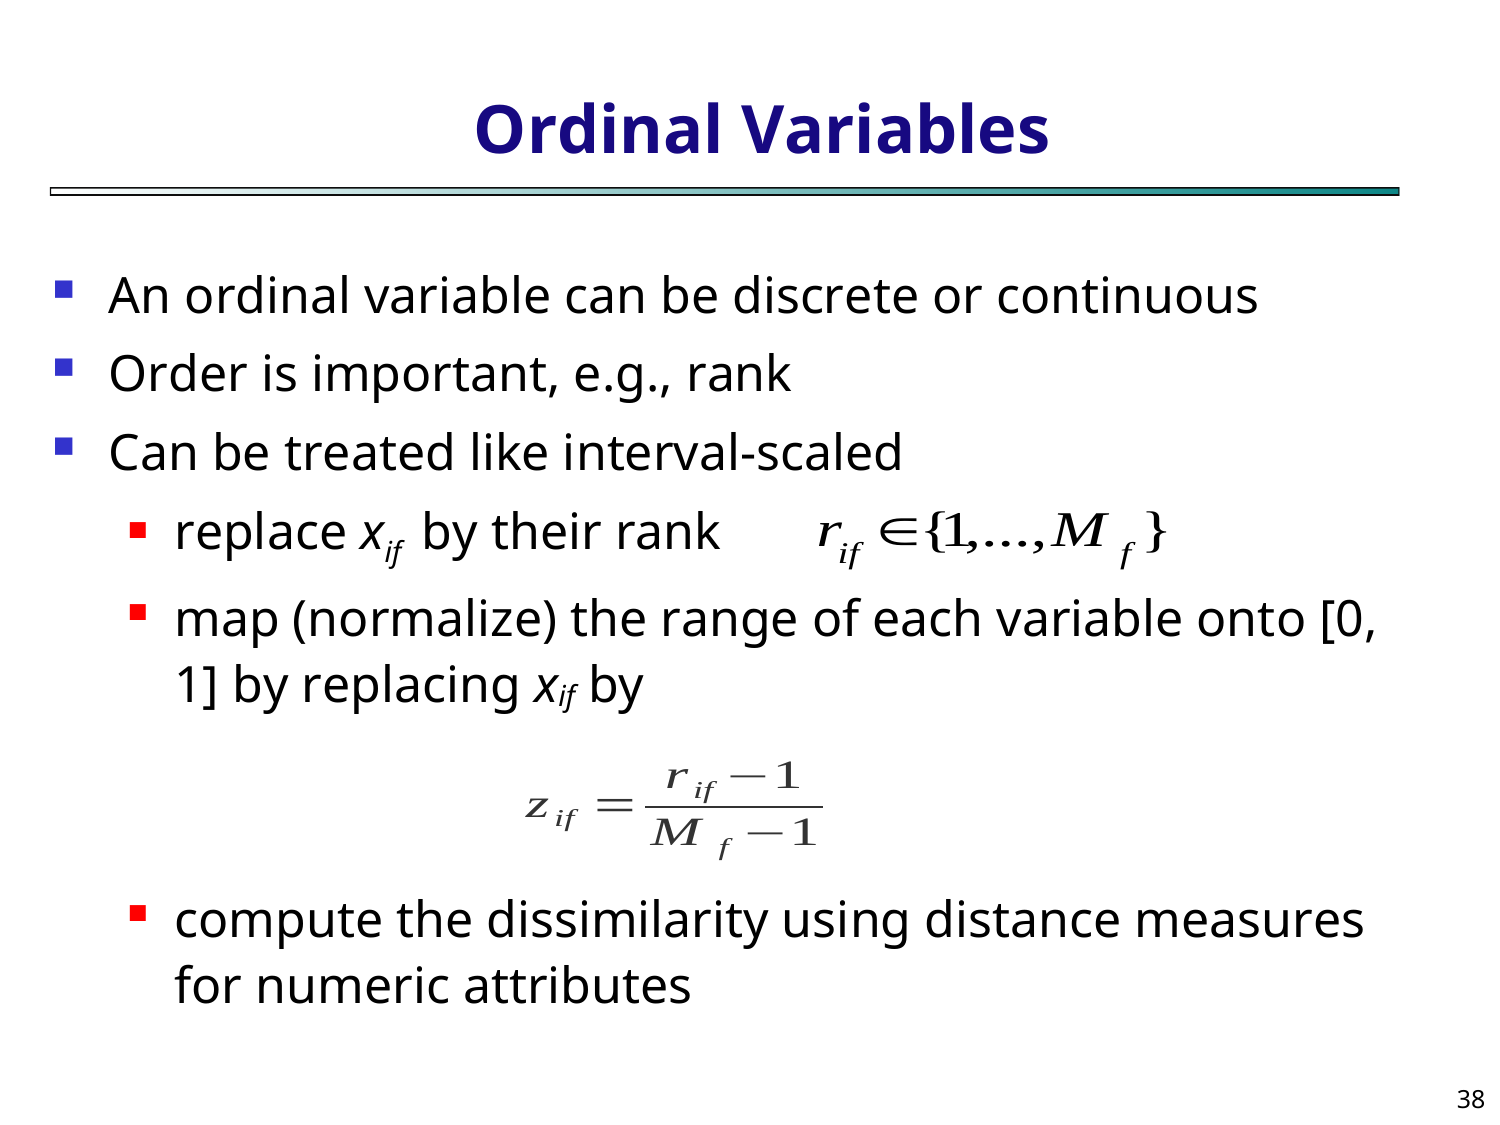

# Ordinal Variables
An ordinal variable can be discrete or continuous
Order is important, e.g., rank
Can be treated like interval-scaled
replace xif by their rank
map (normalize) the range of each variable onto [0, 1] by replacing xif by
compute the dissimilarity using distance measures for numeric attributes